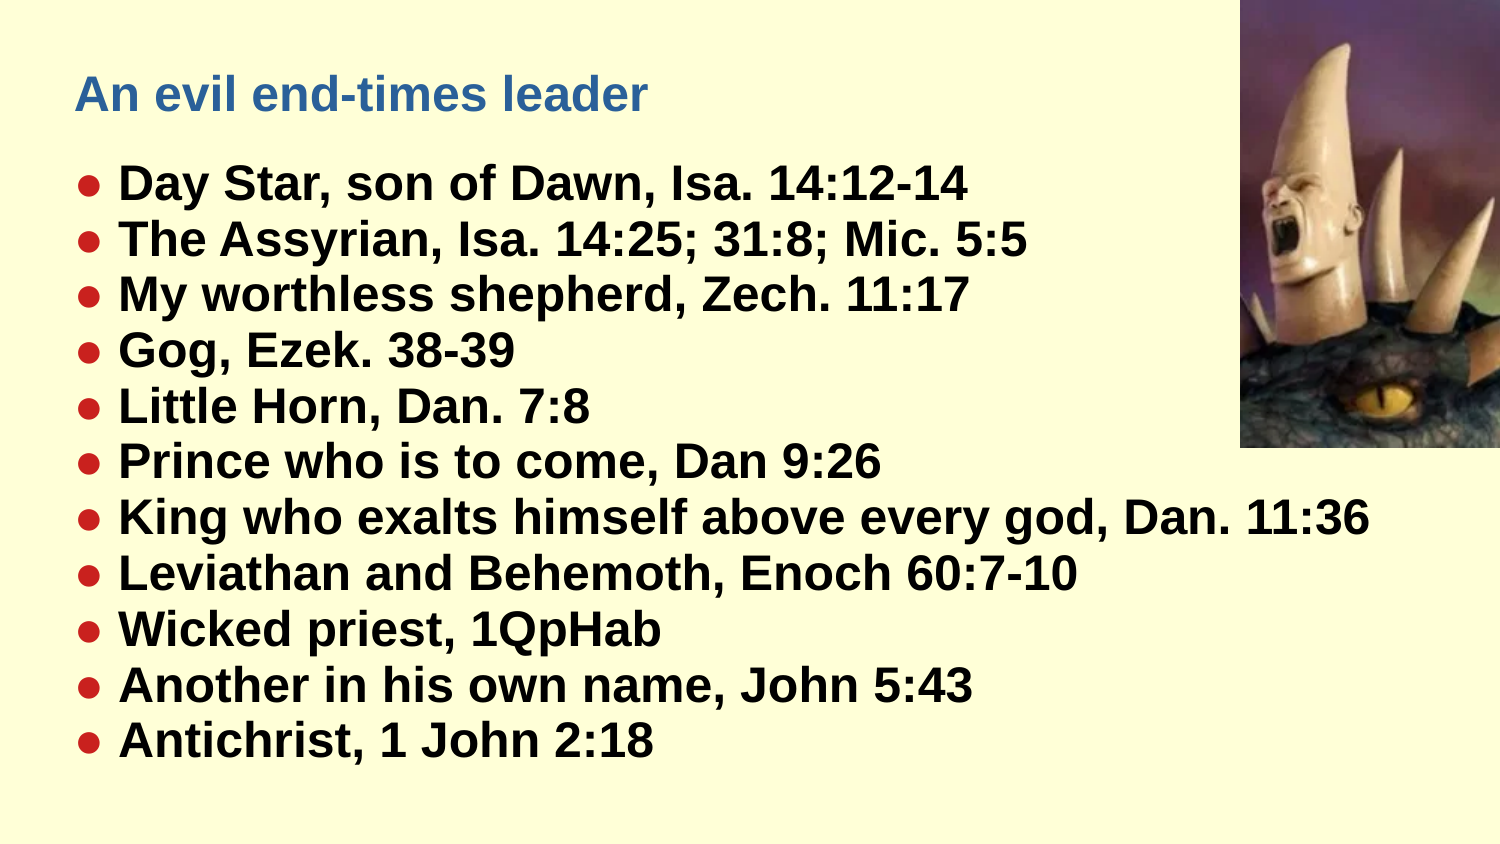

An evil end-times leader
● Day Star, son of Dawn, Isa. 14:12-14
● The Assyrian, Isa. 14:25; 31:8; Mic. 5:5
● My worthless shepherd, Zech. 11:17
● Gog, Ezek. 38-39
● Little Horn, Dan. 7:8
● Prince who is to come, Dan 9:26
● King who exalts himself above every god, Dan. 11:36
● Leviathan and Behemoth, Enoch 60:7-10
● Wicked priest, 1QpHab
● Another in his own name, John 5:43
● Antichrist, 1 John 2:18